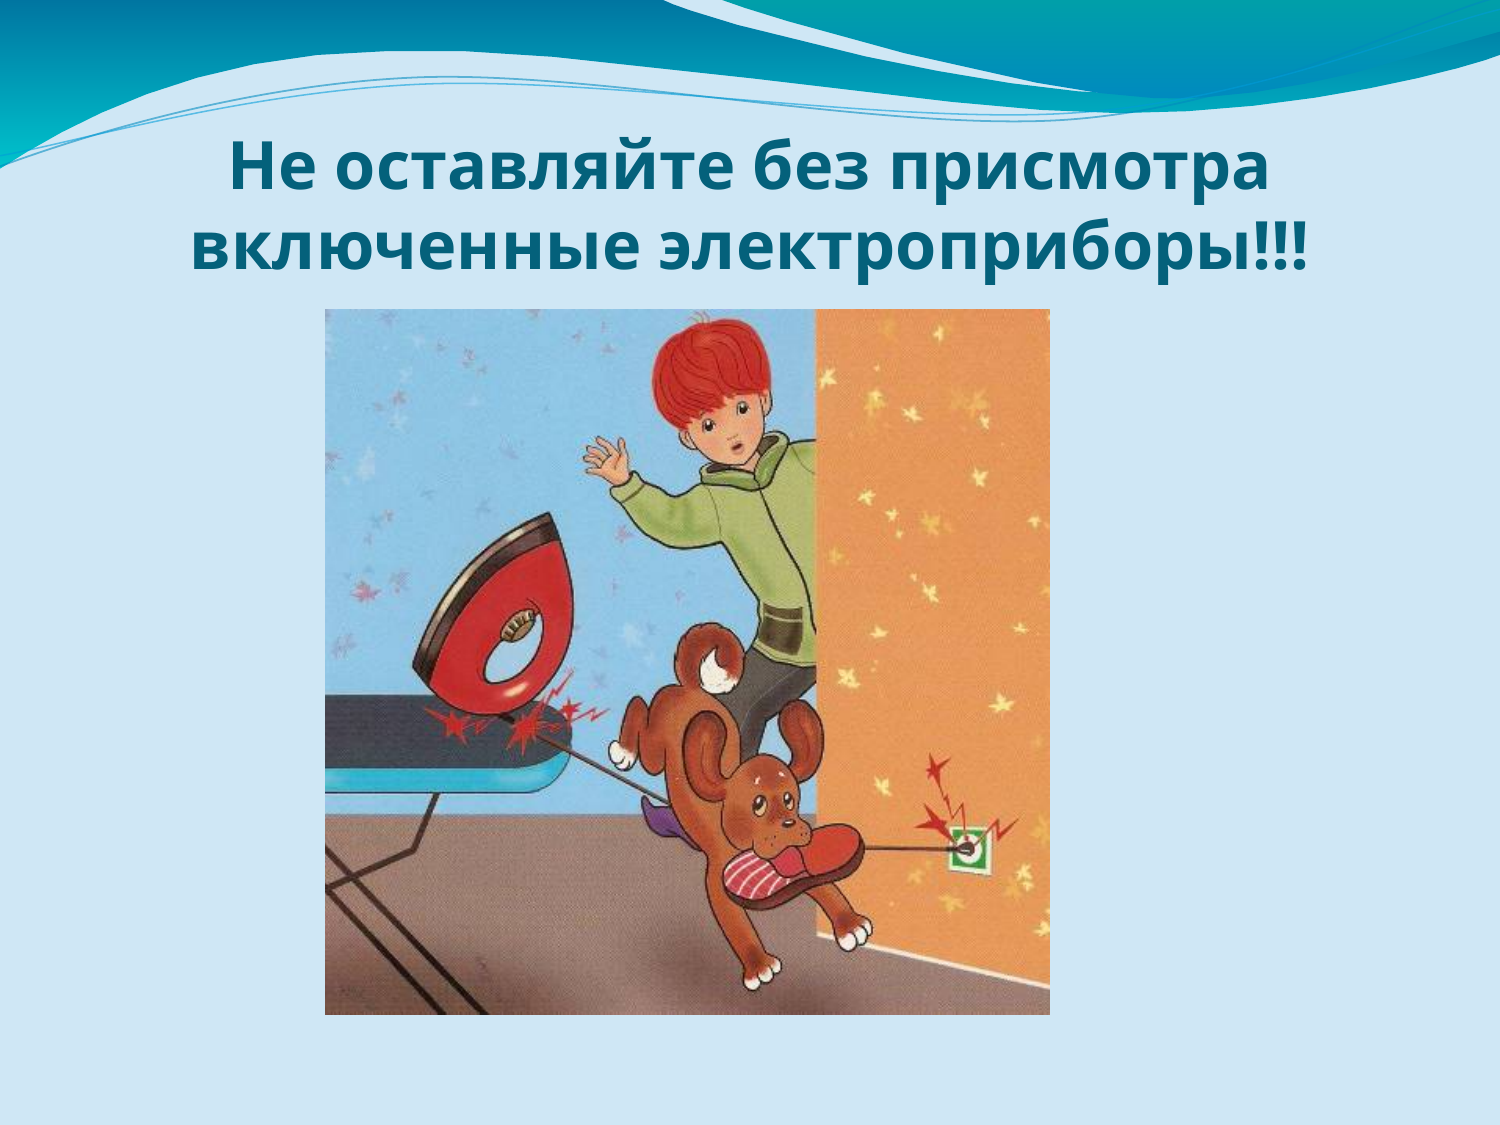

# Не оставляйте без присмотра включенные электроприборы!!!